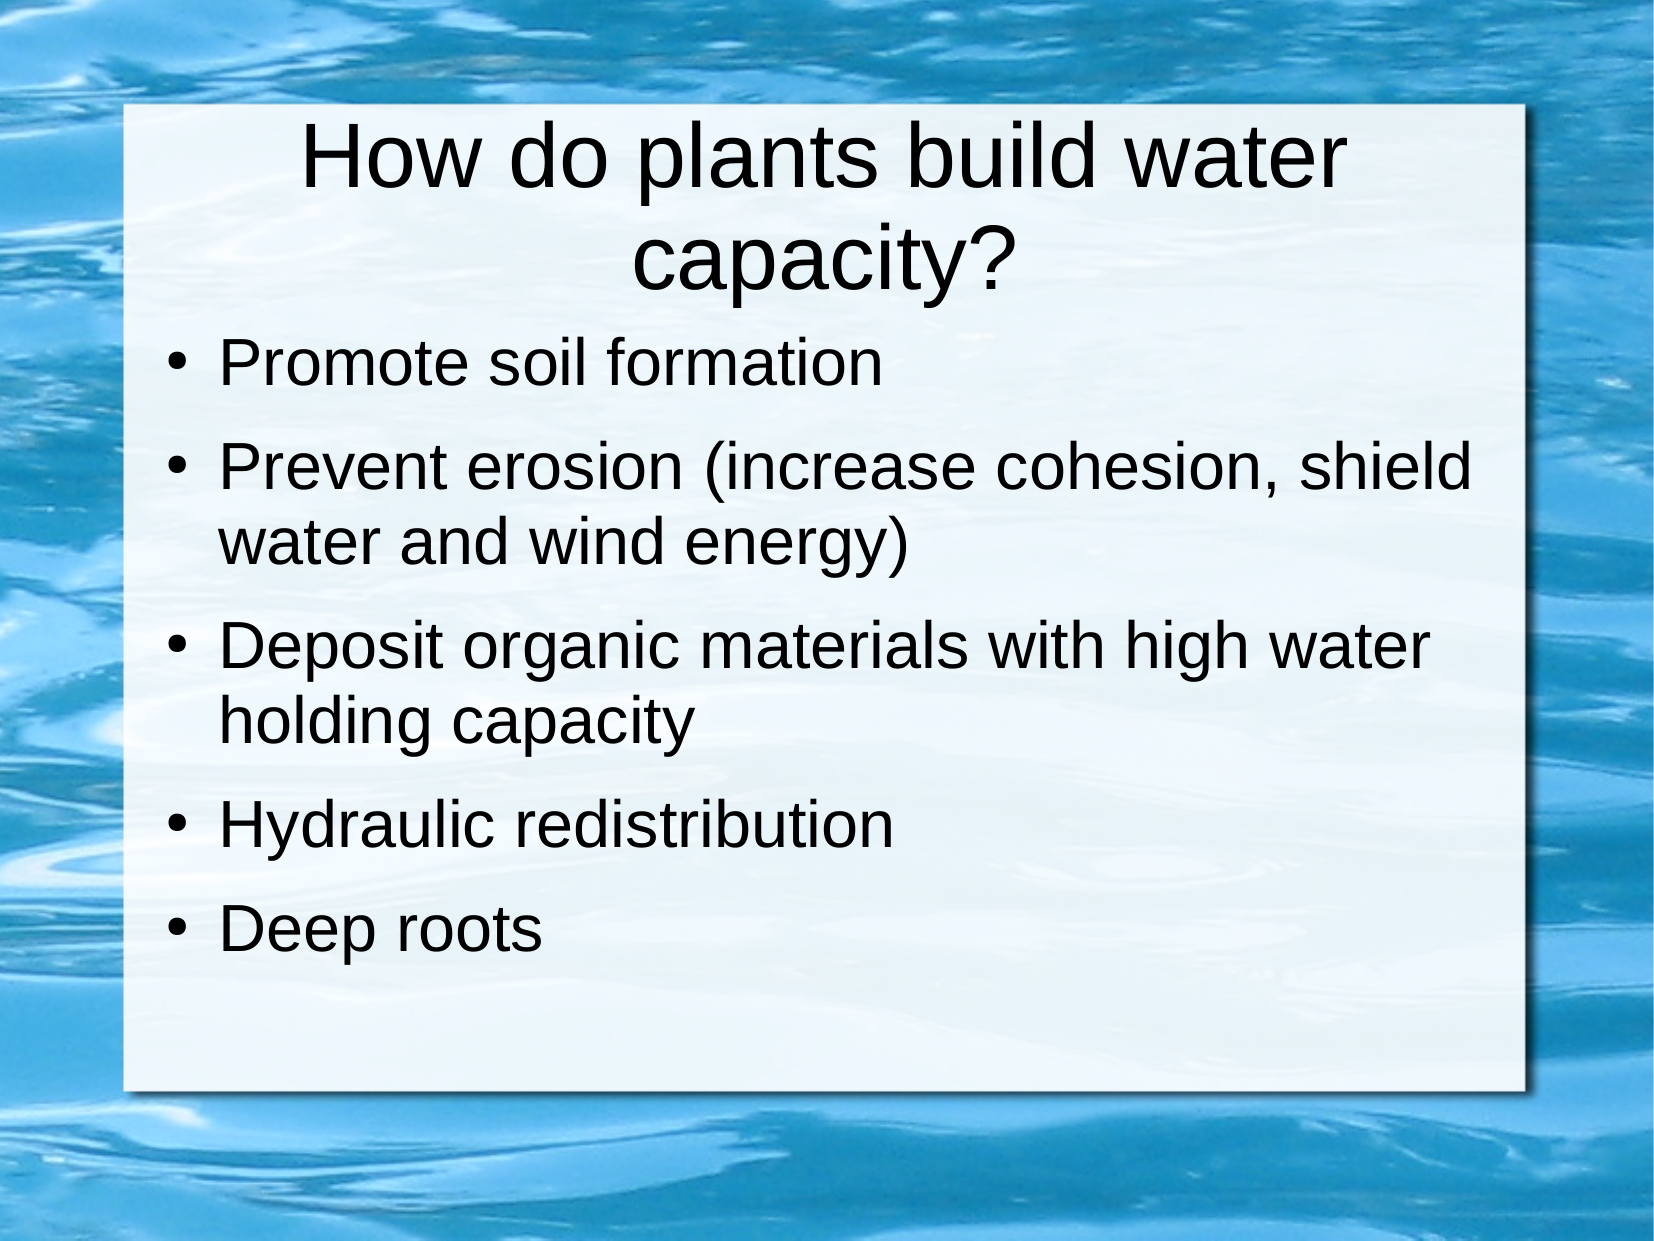

# How do plants build water capacity?
Promote soil formation
Prevent erosion (increase cohesion, shield water and wind energy)
Deposit organic materials with high water holding capacity
Hydraulic redistribution
Deep roots